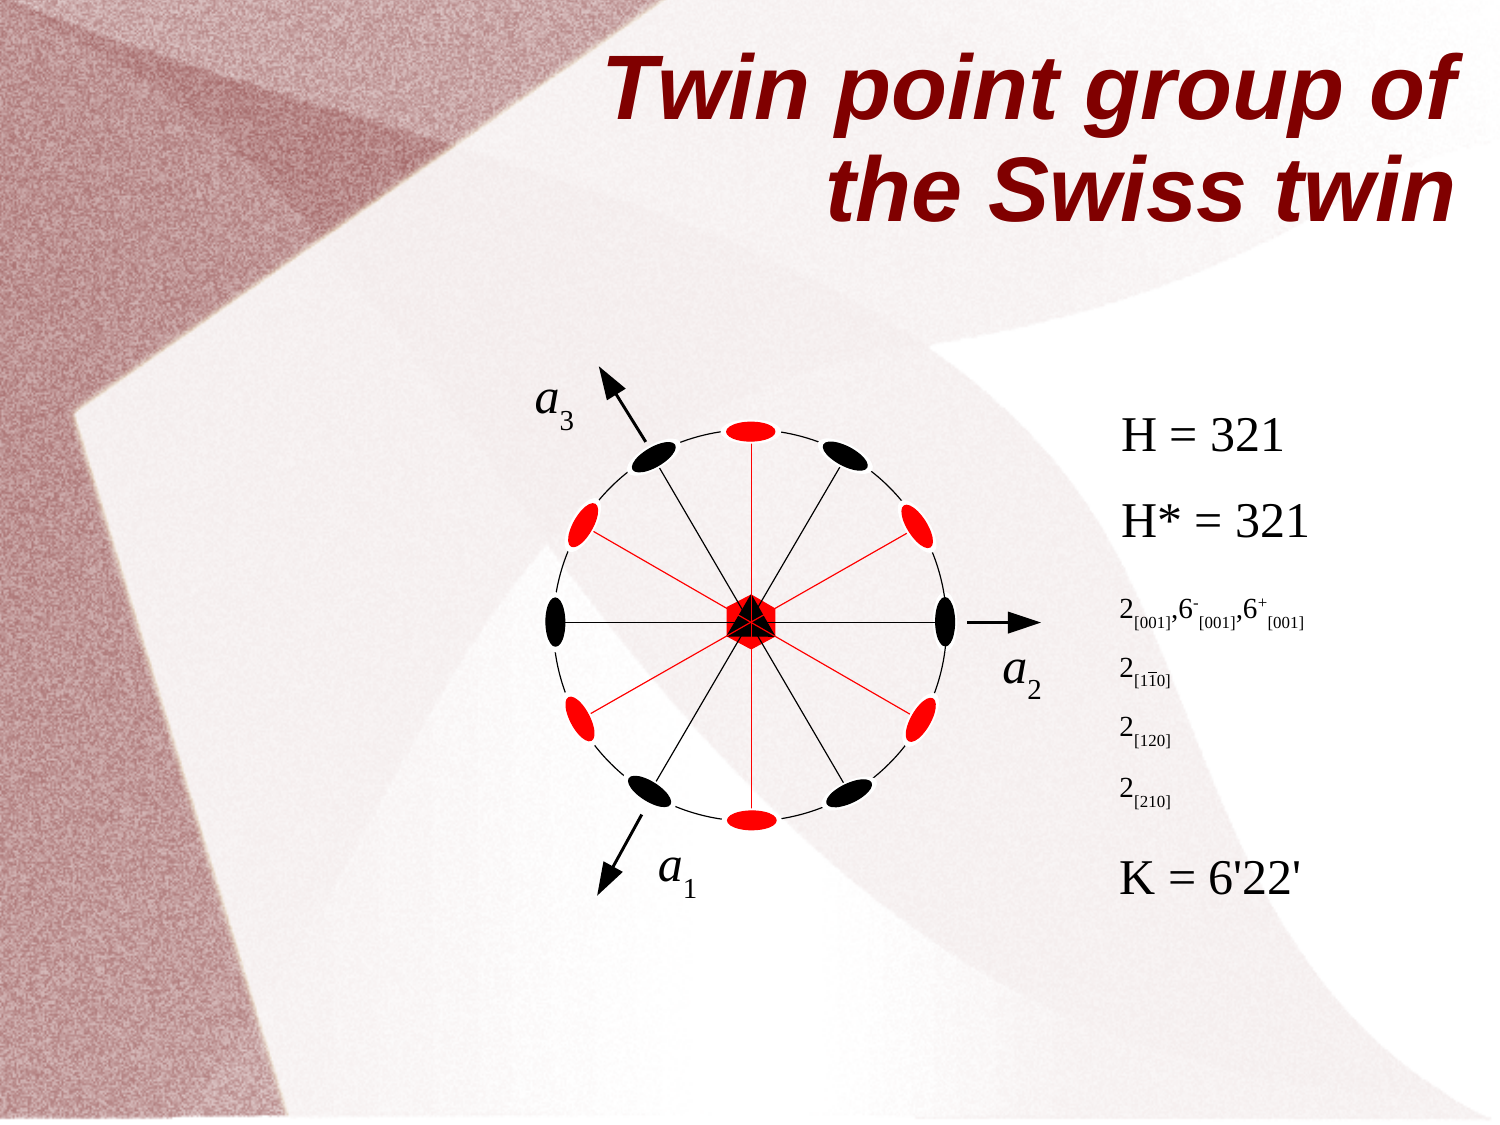

# Twin point group of the Swiss twin
a3
a2
a1
H = 321
H* = 321
2[001],6-[001],6+[001]
2[110]
2[120]
2[210]
K = 6'22'